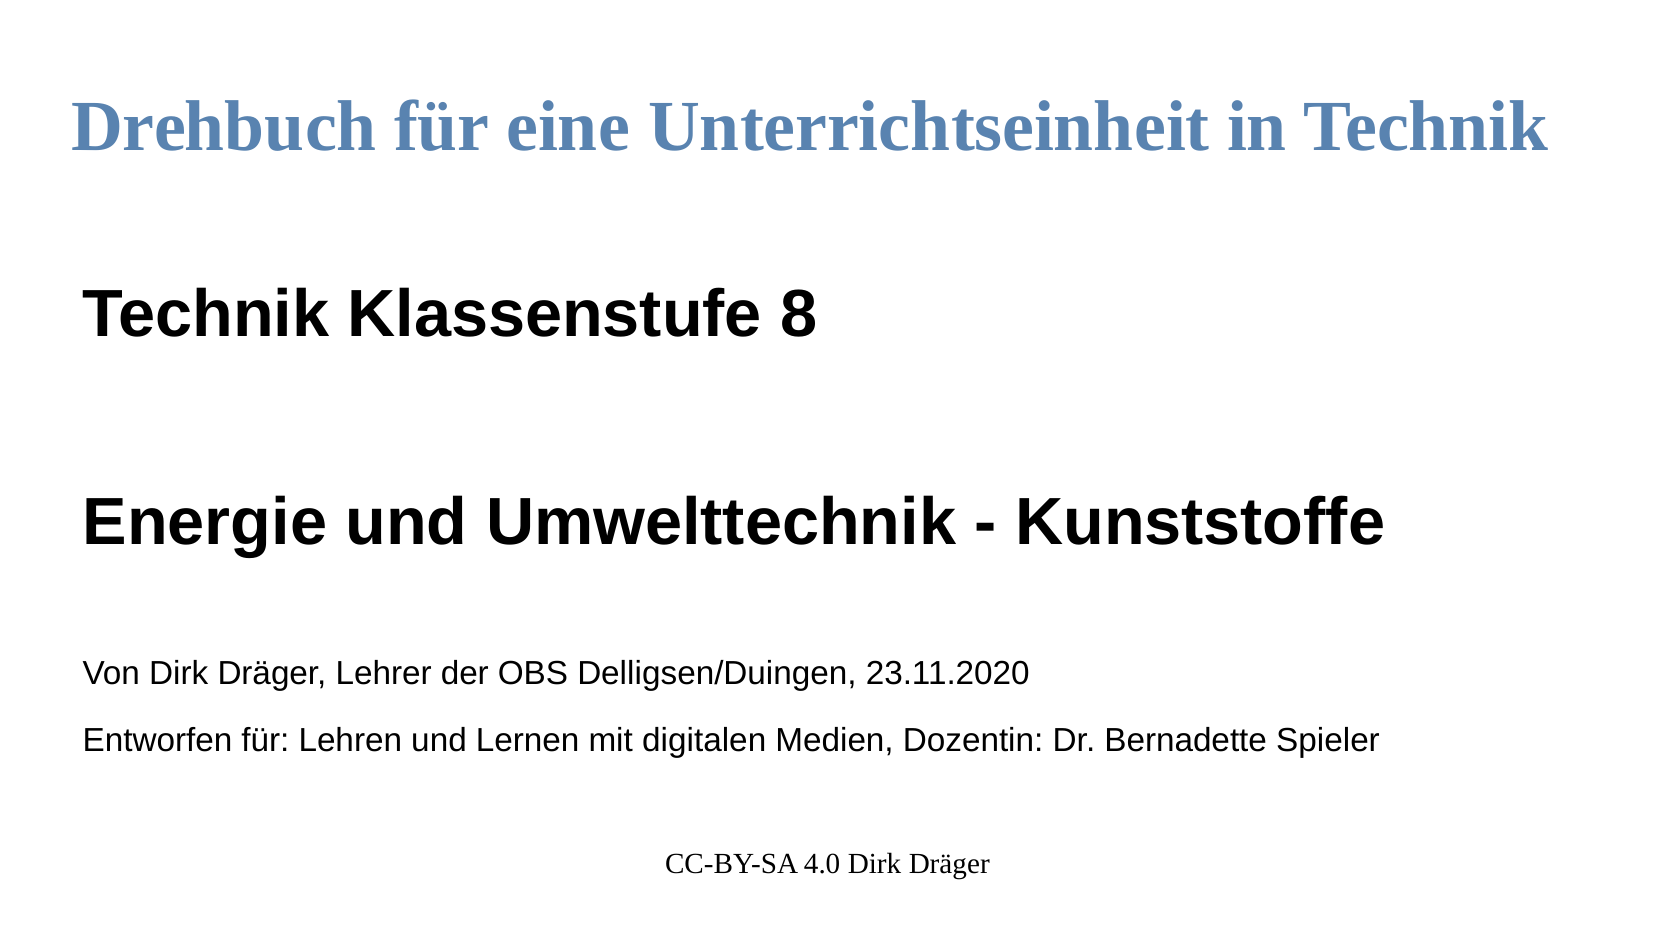

# Technik Klassenstufe 8
Energie und Umwelttechnik - Kunststoffe
Von Dirk Dräger, Lehrer der OBS Delligsen/Duingen, 23.11.2020
Entworfen für: Lehren und Lernen mit digitalen Medien, Dozentin: Dr. Bernadette Spieler
CC-BY-SA 4.0 Dirk Dräger